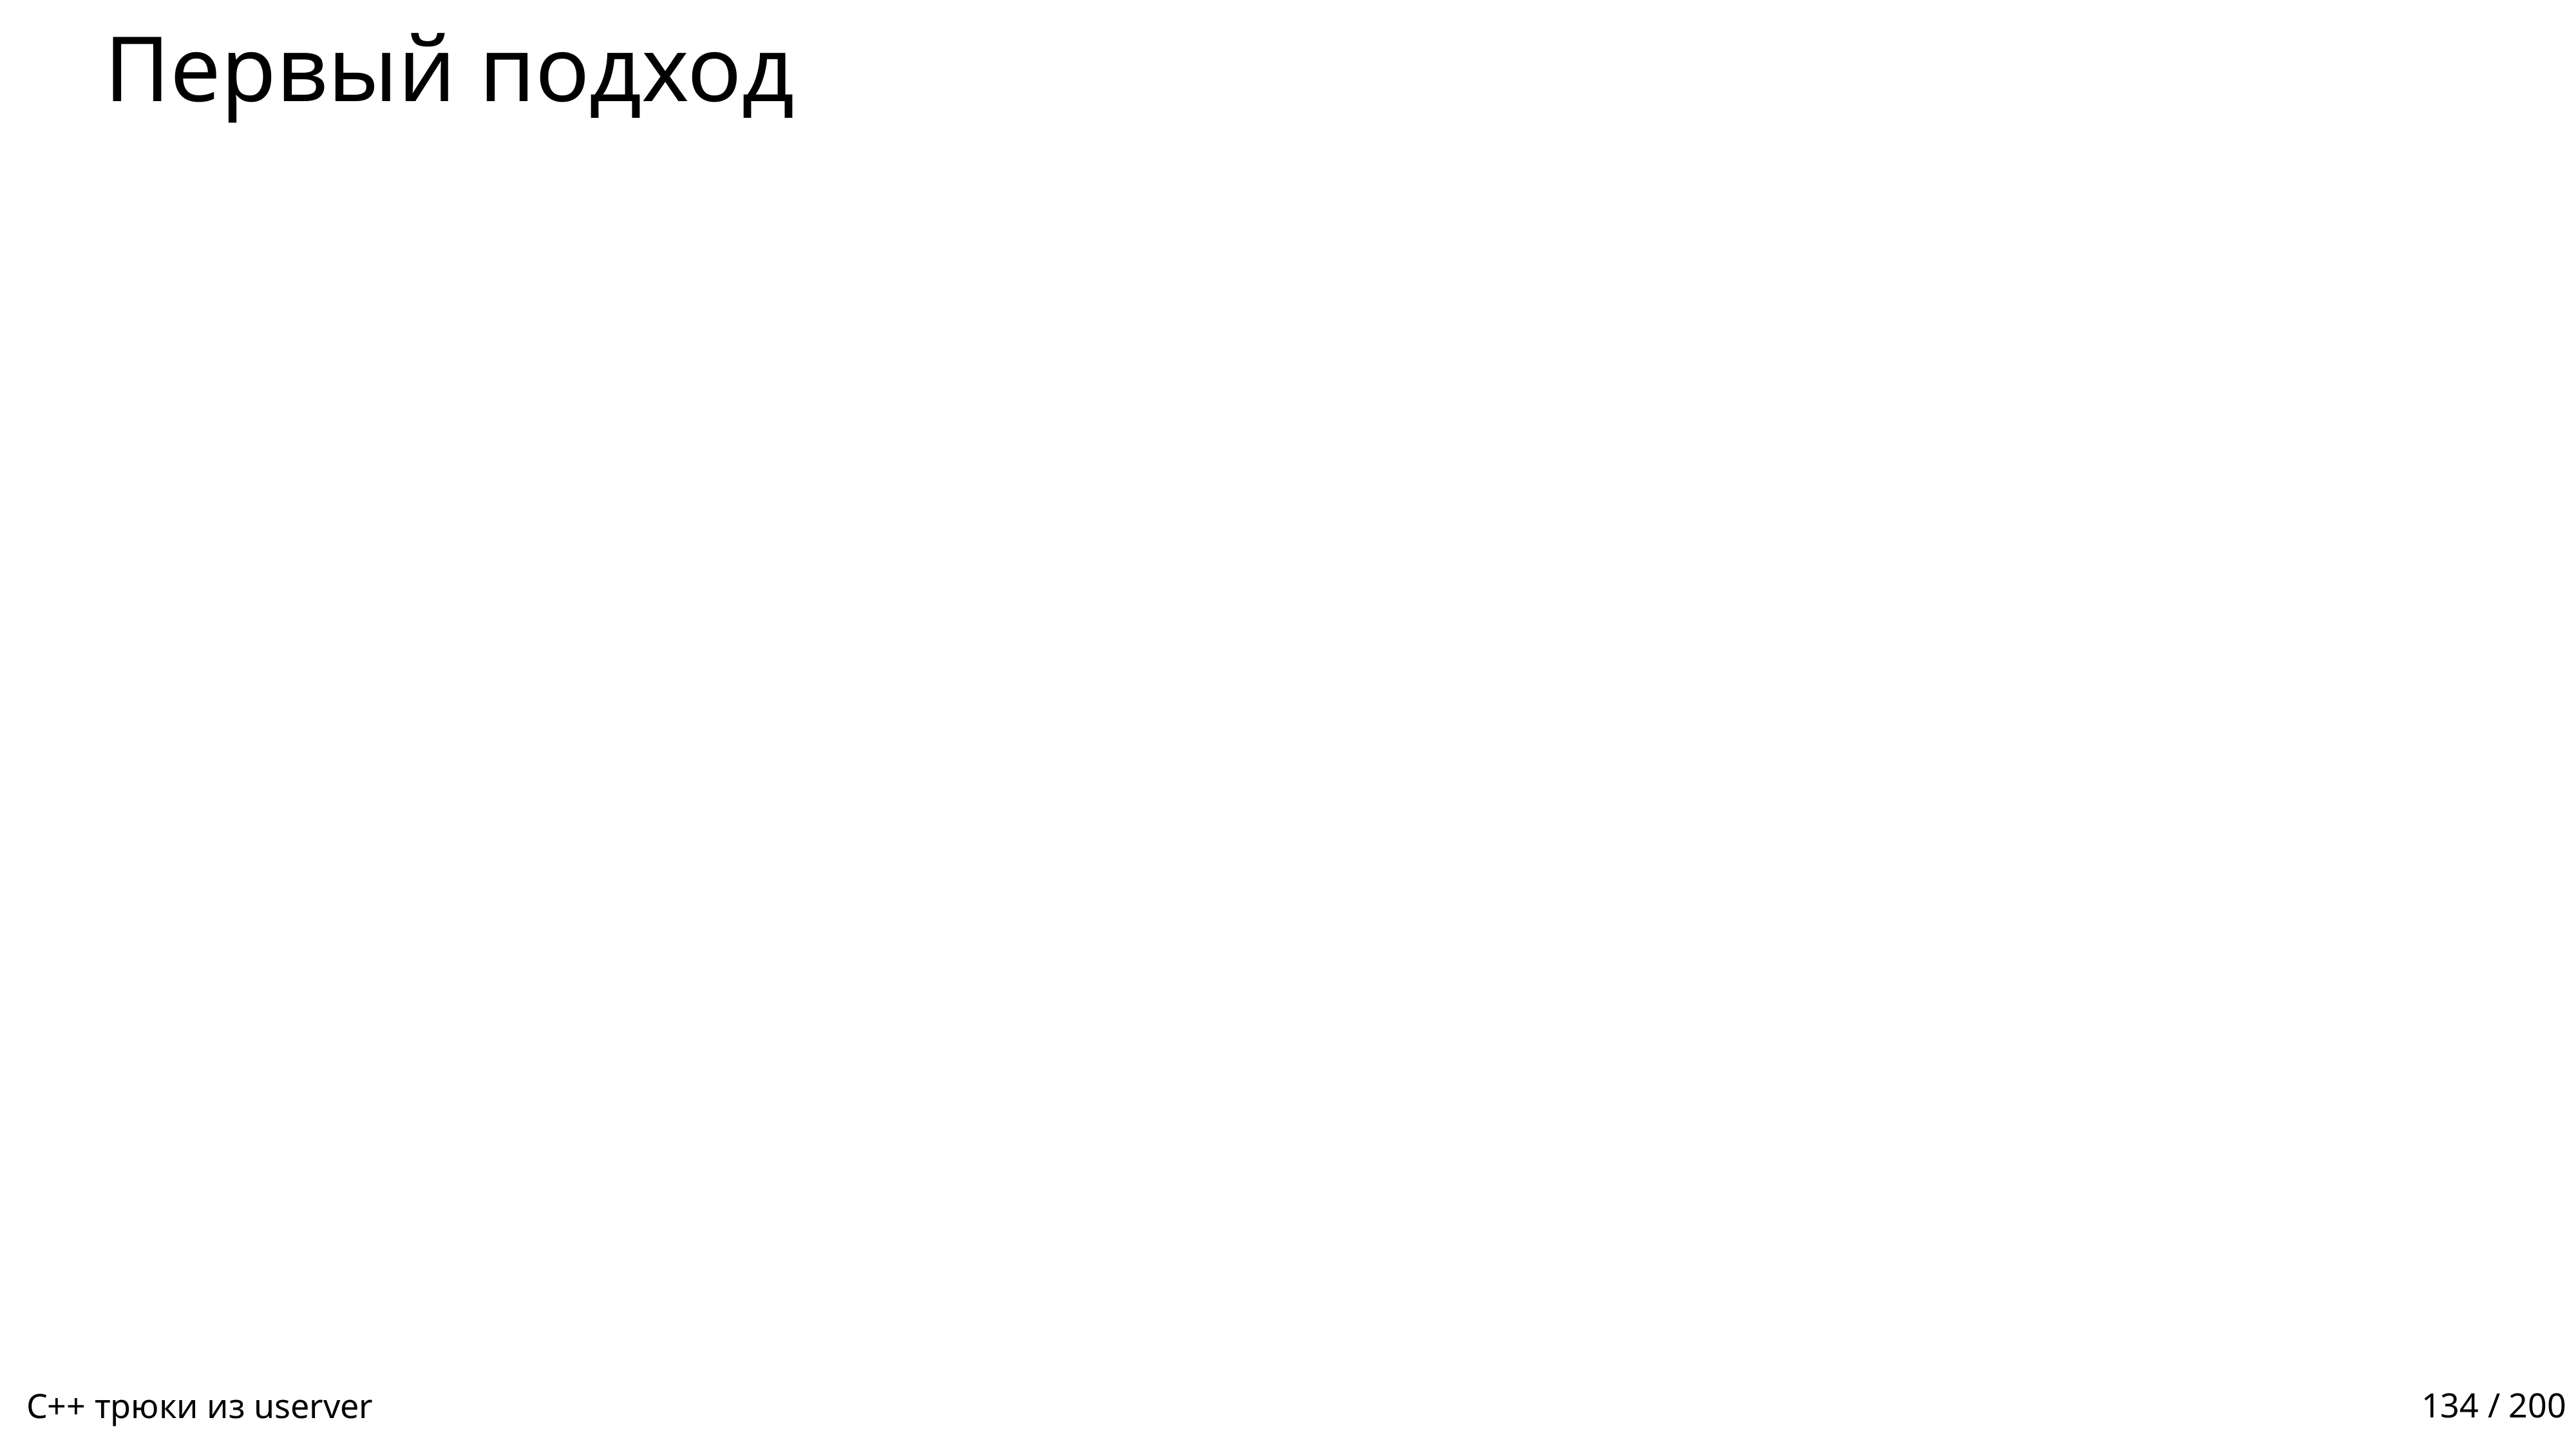

Первый подход
#
C++ трюки из userver